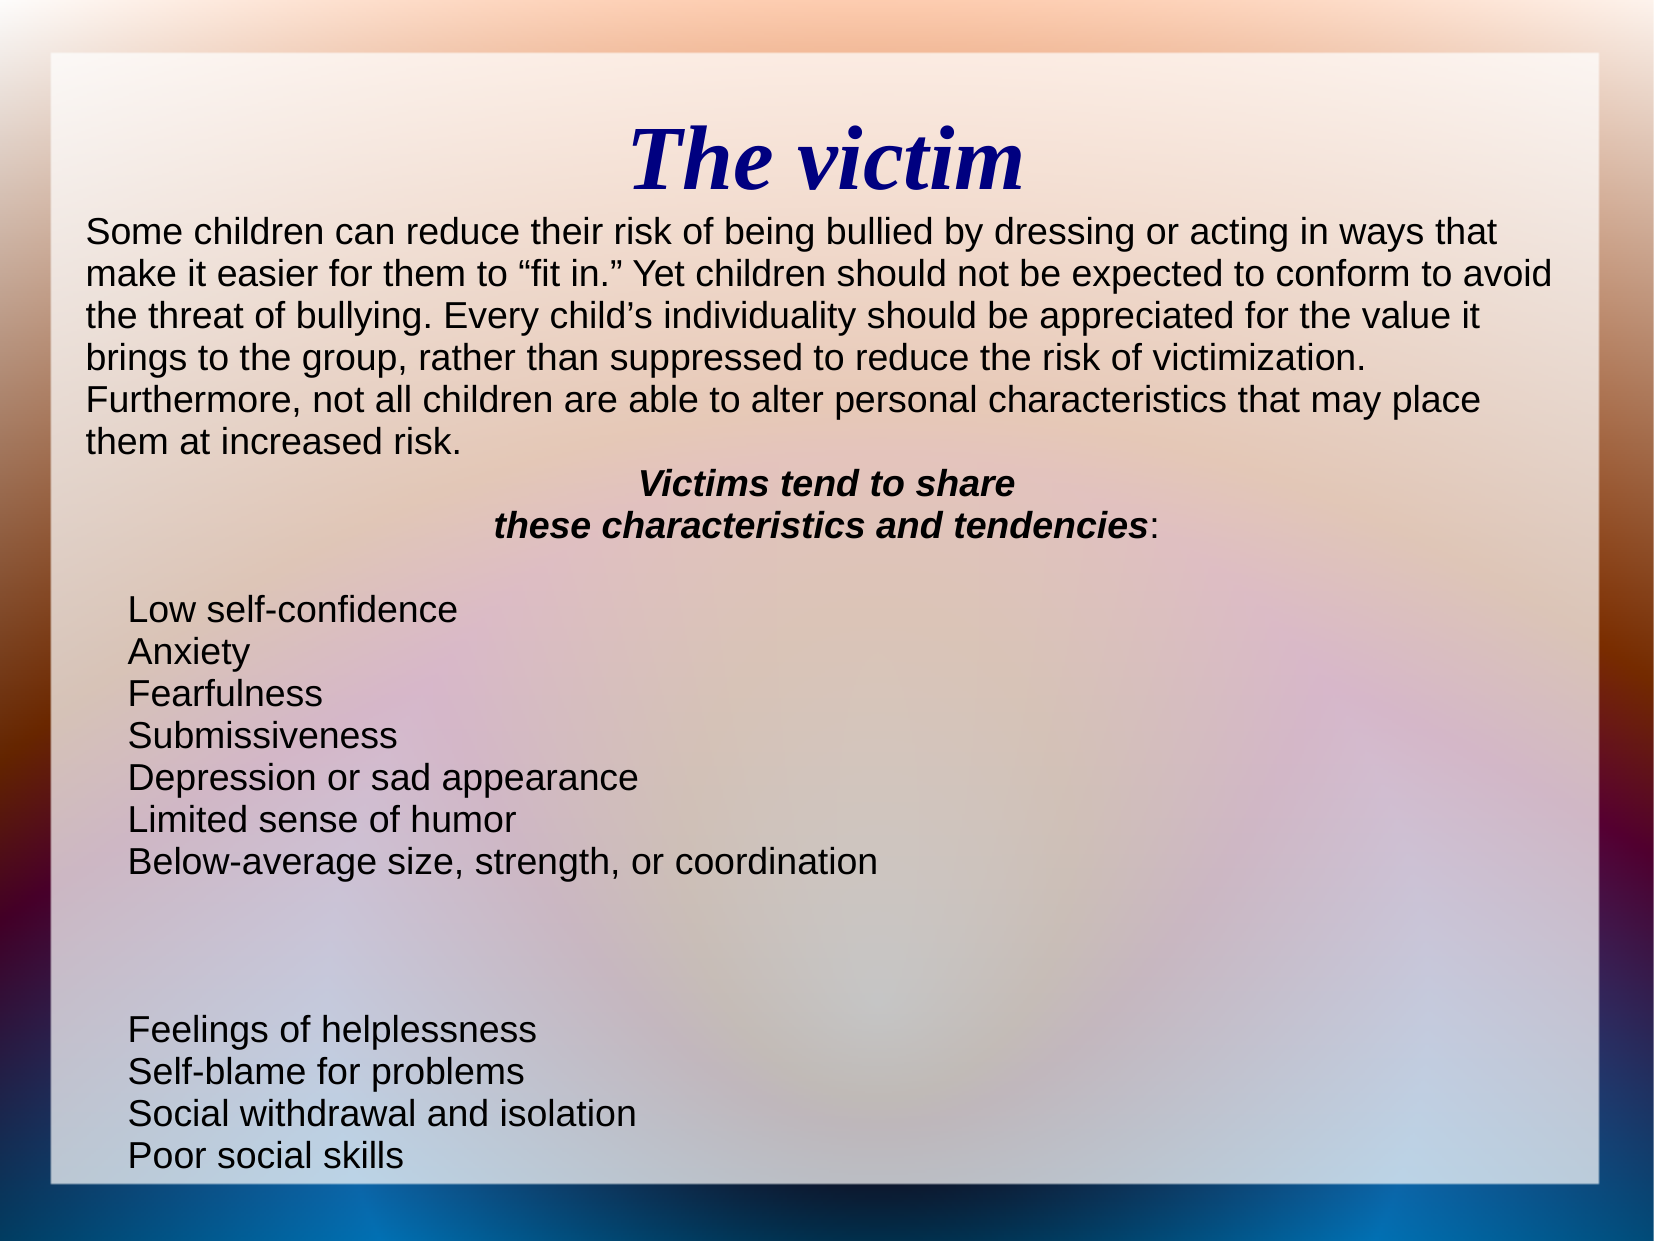

# The victim
Some children can reduce their risk of being bullied by dressing or acting in ways that make it easier for them to “fit in.” Yet children should not be expected to conform to avoid the threat of bullying. Every child’s individuality should be appreciated for the value it brings to the group, rather than suppressed to reduce the risk of victimization. Furthermore, not all children are able to alter personal characteristics that may place them at increased risk.
Victims tend to share
these characteristics and tendencies:
 Low self-confidence
 Anxiety
 Fearfulness
 Submissiveness
 Depression or sad appearance
 Limited sense of humor
 Below-average size, strength, or coordination
 Feelings of helplessness
 Self-blame for problems
 Social withdrawal and isolation
 Poor social skills